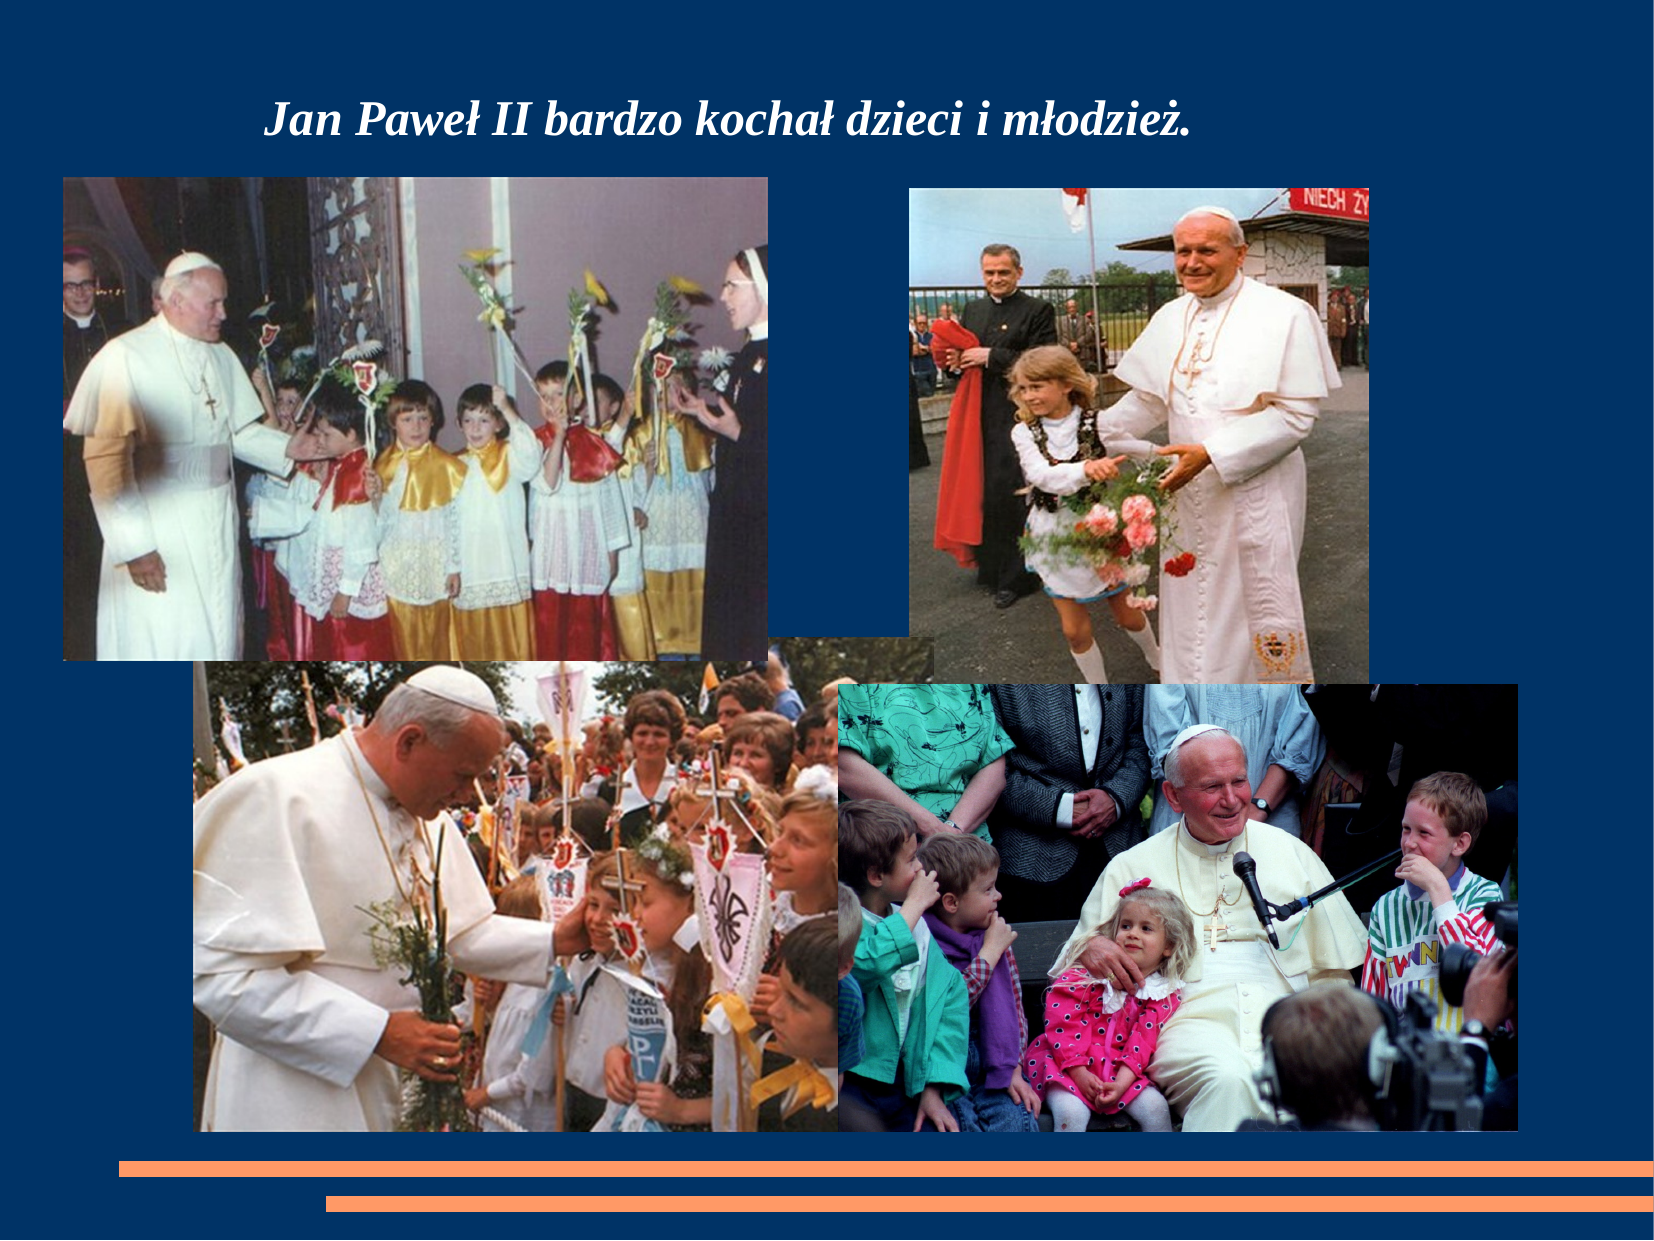

# Jan Paweł II bardzo kochał dzieci i młodzież.